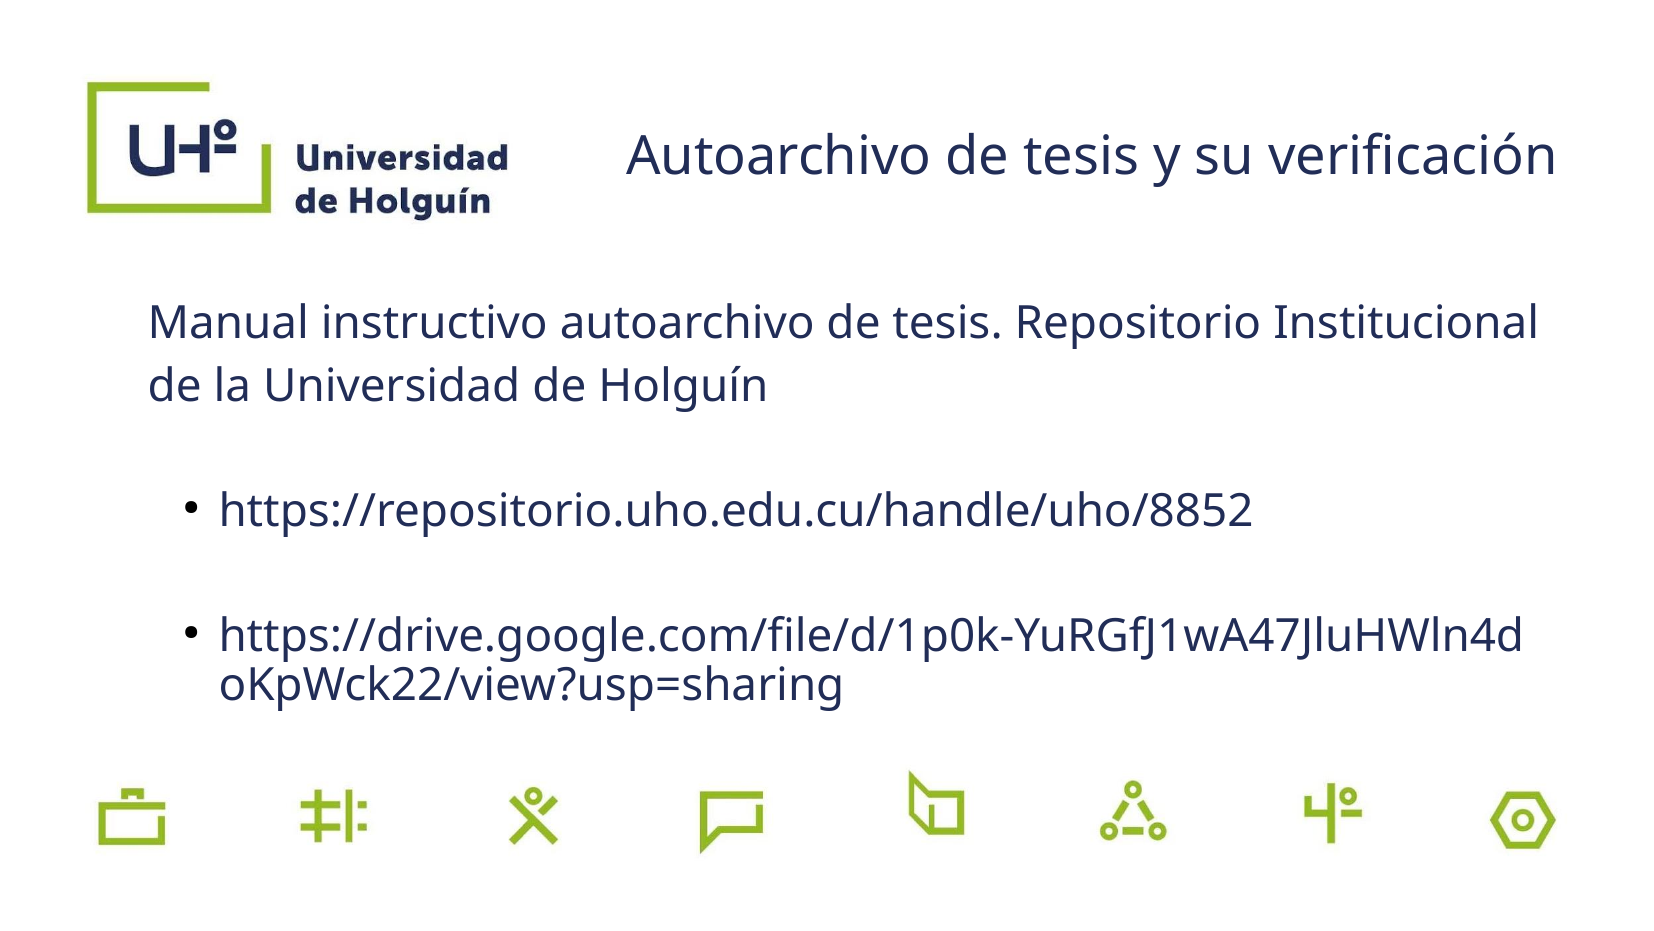

#
Autoarchivo de tesis y su verificación
Manual instructivo autoarchivo de tesis. Repositorio Institucional de la Universidad de Holguín
https://repositorio.uho.edu.cu/handle/uho/8852
https://drive.google.com/file/d/1p0k-YuRGfJ1wA47JluHWln4doKpWck22/view?usp=sharing